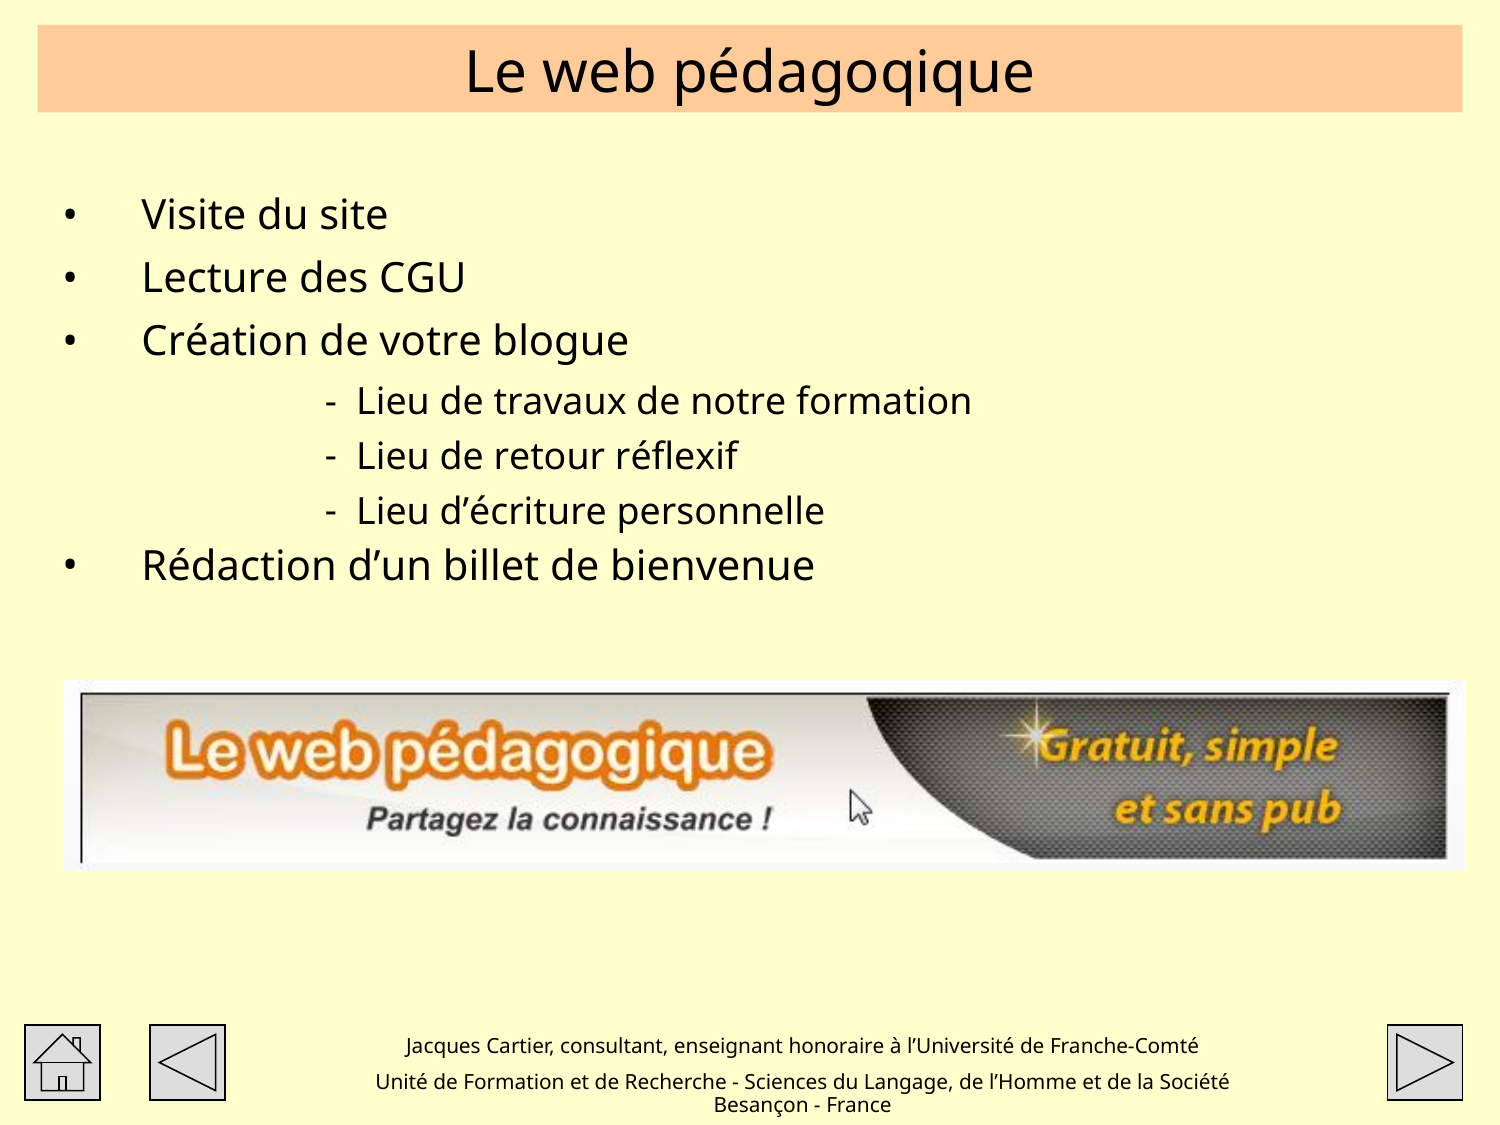

# Le web pédagoqique
Visite du site
Lecture des CGU
Création de votre blogue
Lieu de travaux de notre formation
Lieu de retour réflexif
Lieu d’écriture personnelle
Rédaction d’un billet de bienvenue